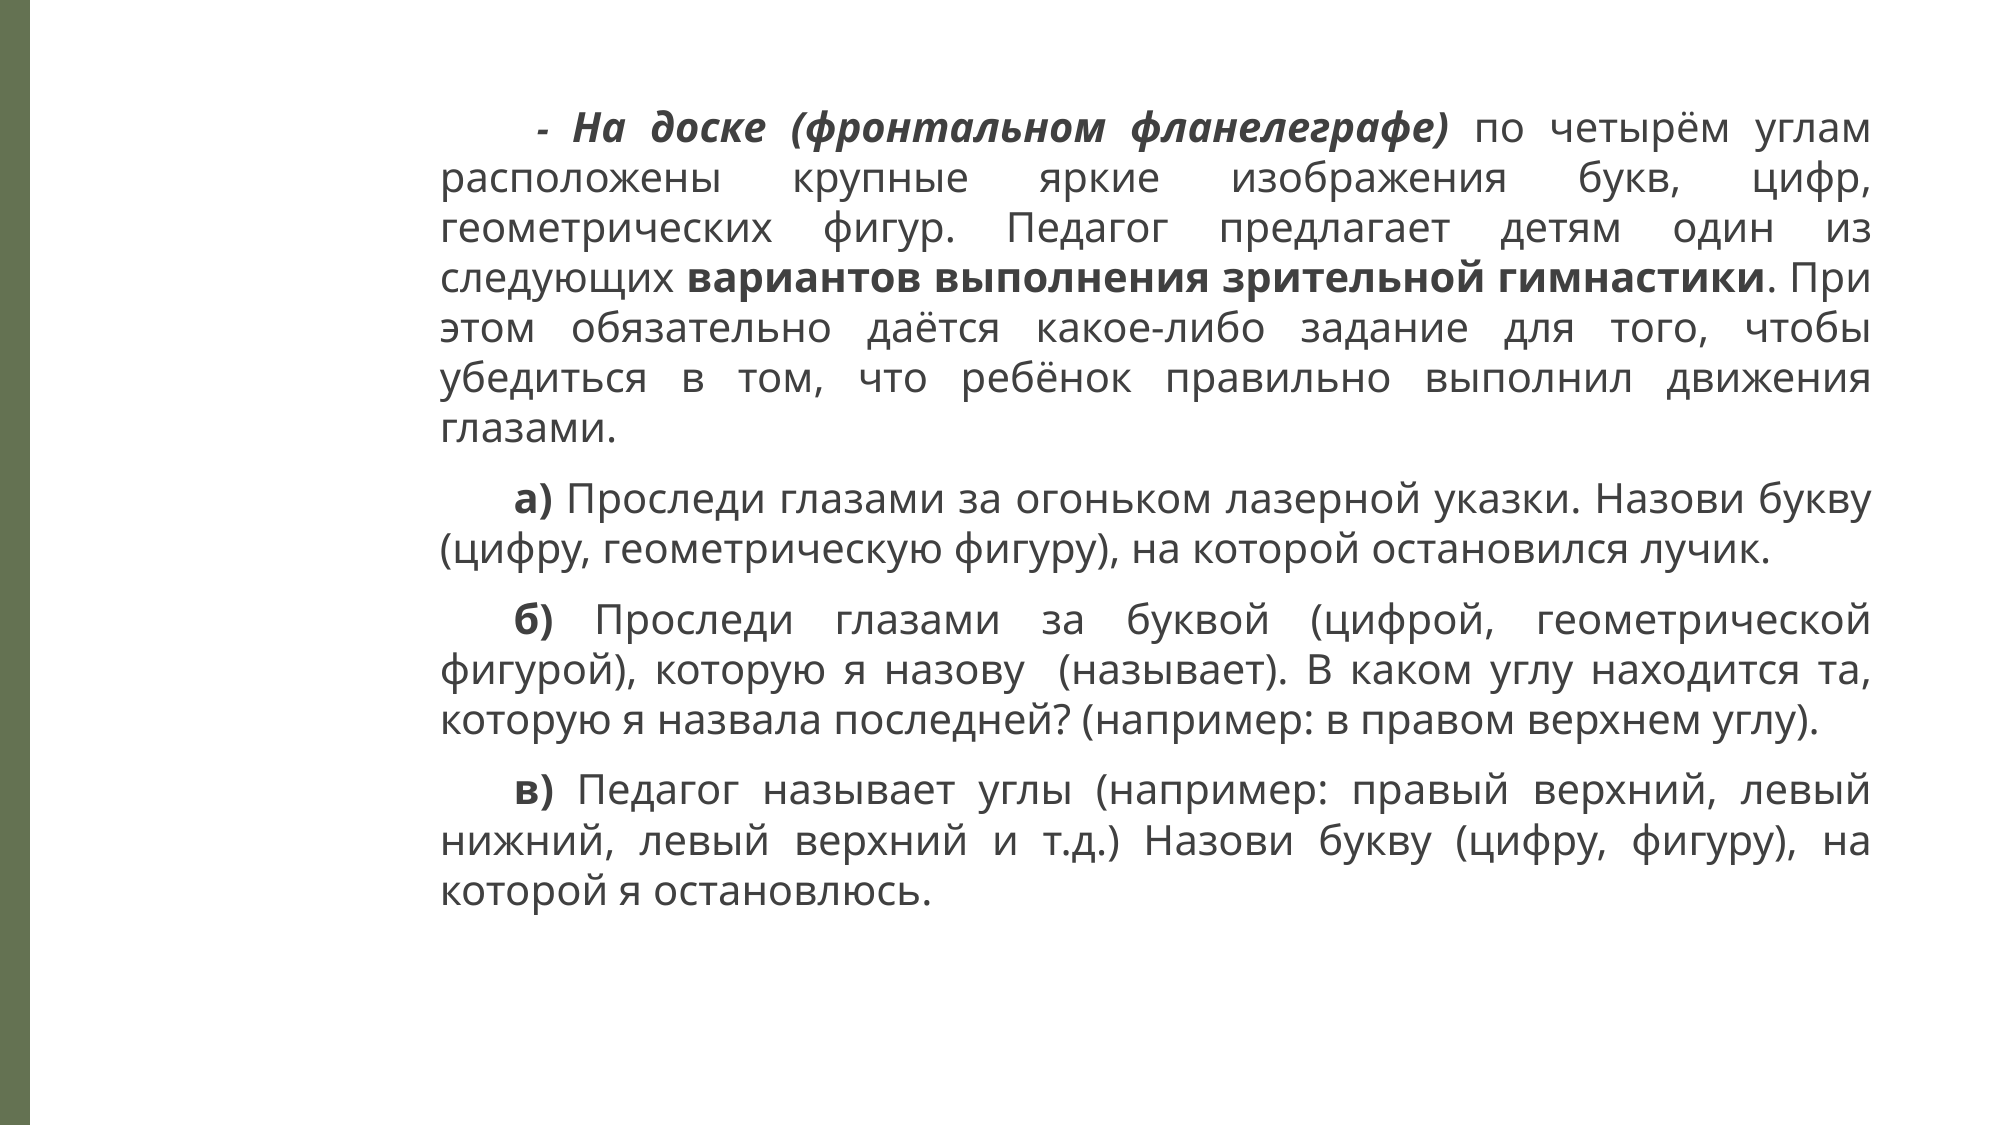

# - На доске (фронтальном фланелеграфе) по четырём углам расположены крупные яркие изображения букв, цифр, геометрических фигур. Педагог предлагает детям один из следующих вариантов выполнения зрительной гимнастики. При этом обязательно даётся какое-либо задание для того, чтобы убедиться в том, что ребёнок правильно выполнил движения глазами.
	а) Проследи глазами за огоньком лазерной указки. Назови букву (цифру, геометрическую фигуру), на которой остановился лучик.
	б) Проследи глазами за буквой (цифрой, геометрической фигурой), которую я назову (называет). В каком углу находится та, которую я назвала последней? (например: в правом верхнем углу).
	в) Педагог называет углы (например: правый верхний, левый нижний, левый верхний и т.д.) Назови букву (цифру, фигуру), на которой я остановлюсь.